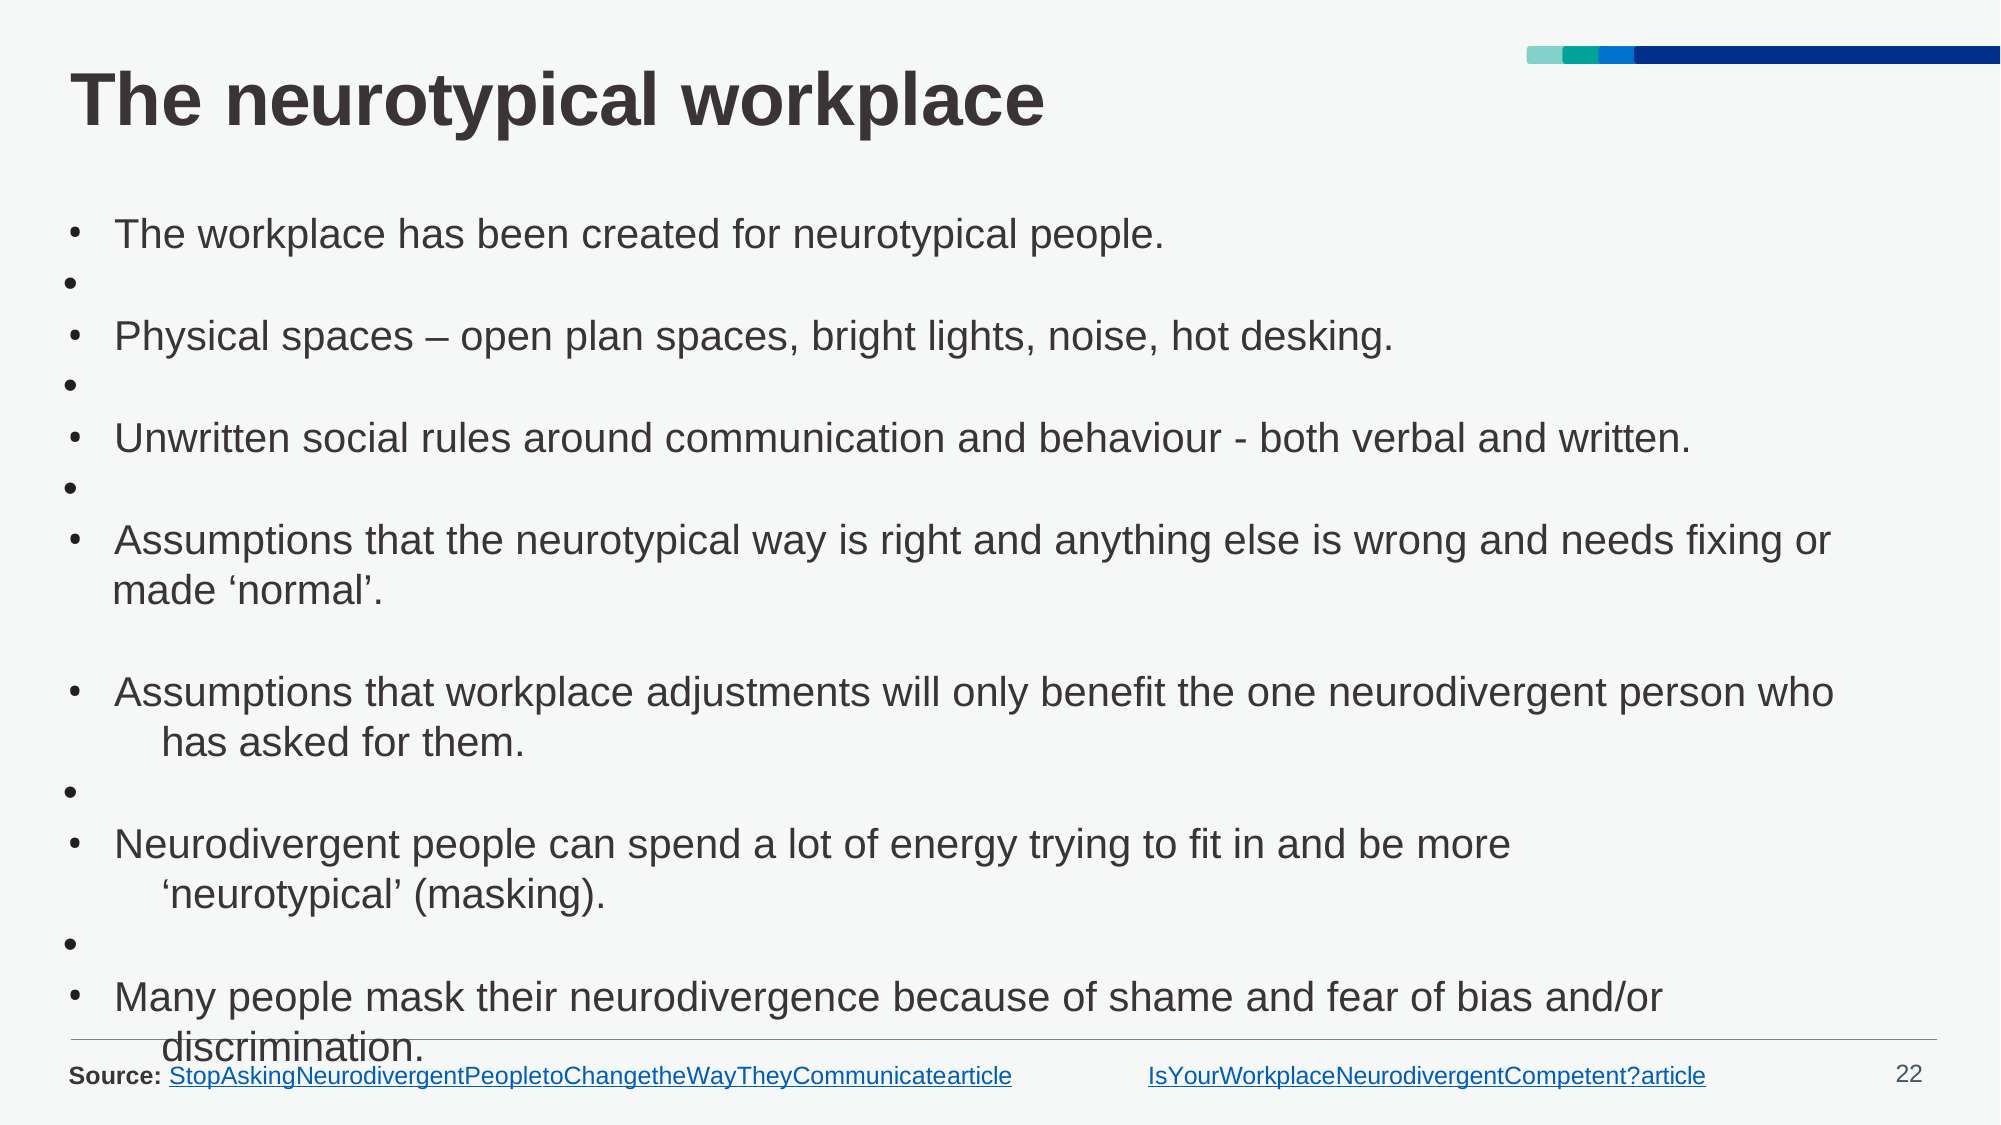

# The neurotypical workplace
The workplace has been created for neurotypical people.
Physical spaces – open plan spaces, bright lights, noise, hot desking.
Unwritten social rules around communication and behaviour - both verbal and written.
Assumptions that the neurotypical way is right and anything else is wrong and needs fixing or
made ‘normal’.
Assumptions that workplace adjustments will only benefit the one neurodivergent person who has asked for them.
Neurodivergent people can spend a lot of energy trying to fit in and be more ‘neurotypical’ (masking).
Many people mask their neurodivergence because of shame and fear of bias and/or discrimination.
Source: StopAskingNeurodivergentPeopletoChangetheWayTheyCommunicatearticle
IsYourWorkplaceNeurodivergentCompetent?article